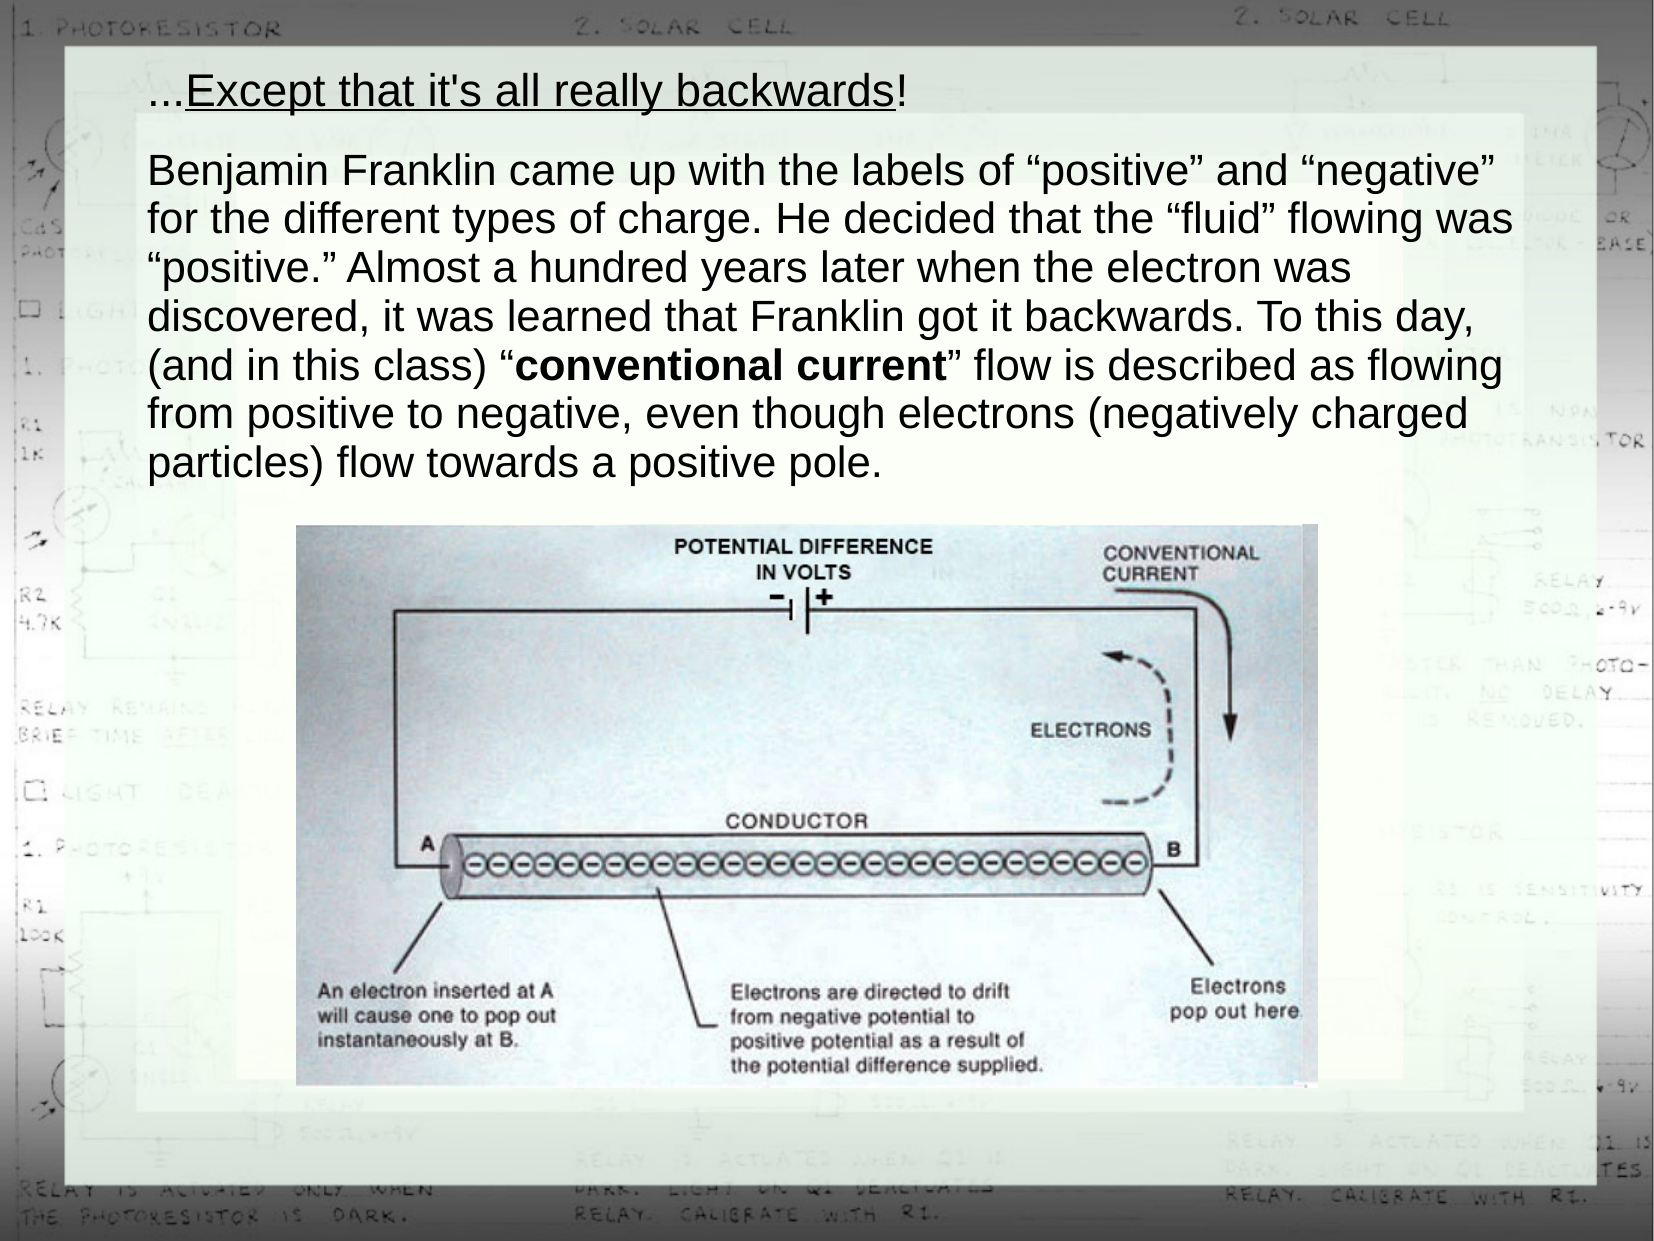

...Except that it's all really backwards!
Benjamin Franklin came up with the labels of “positive” and “negative” for the different types of charge. He decided that the “fluid” flowing was “positive.” Almost a hundred years later when the electron was discovered, it was learned that Franklin got it backwards. To this day, (and in this class) “conventional current” flow is described as flowing from positive to negative, even though electrons (negatively charged particles) flow towards a positive pole.